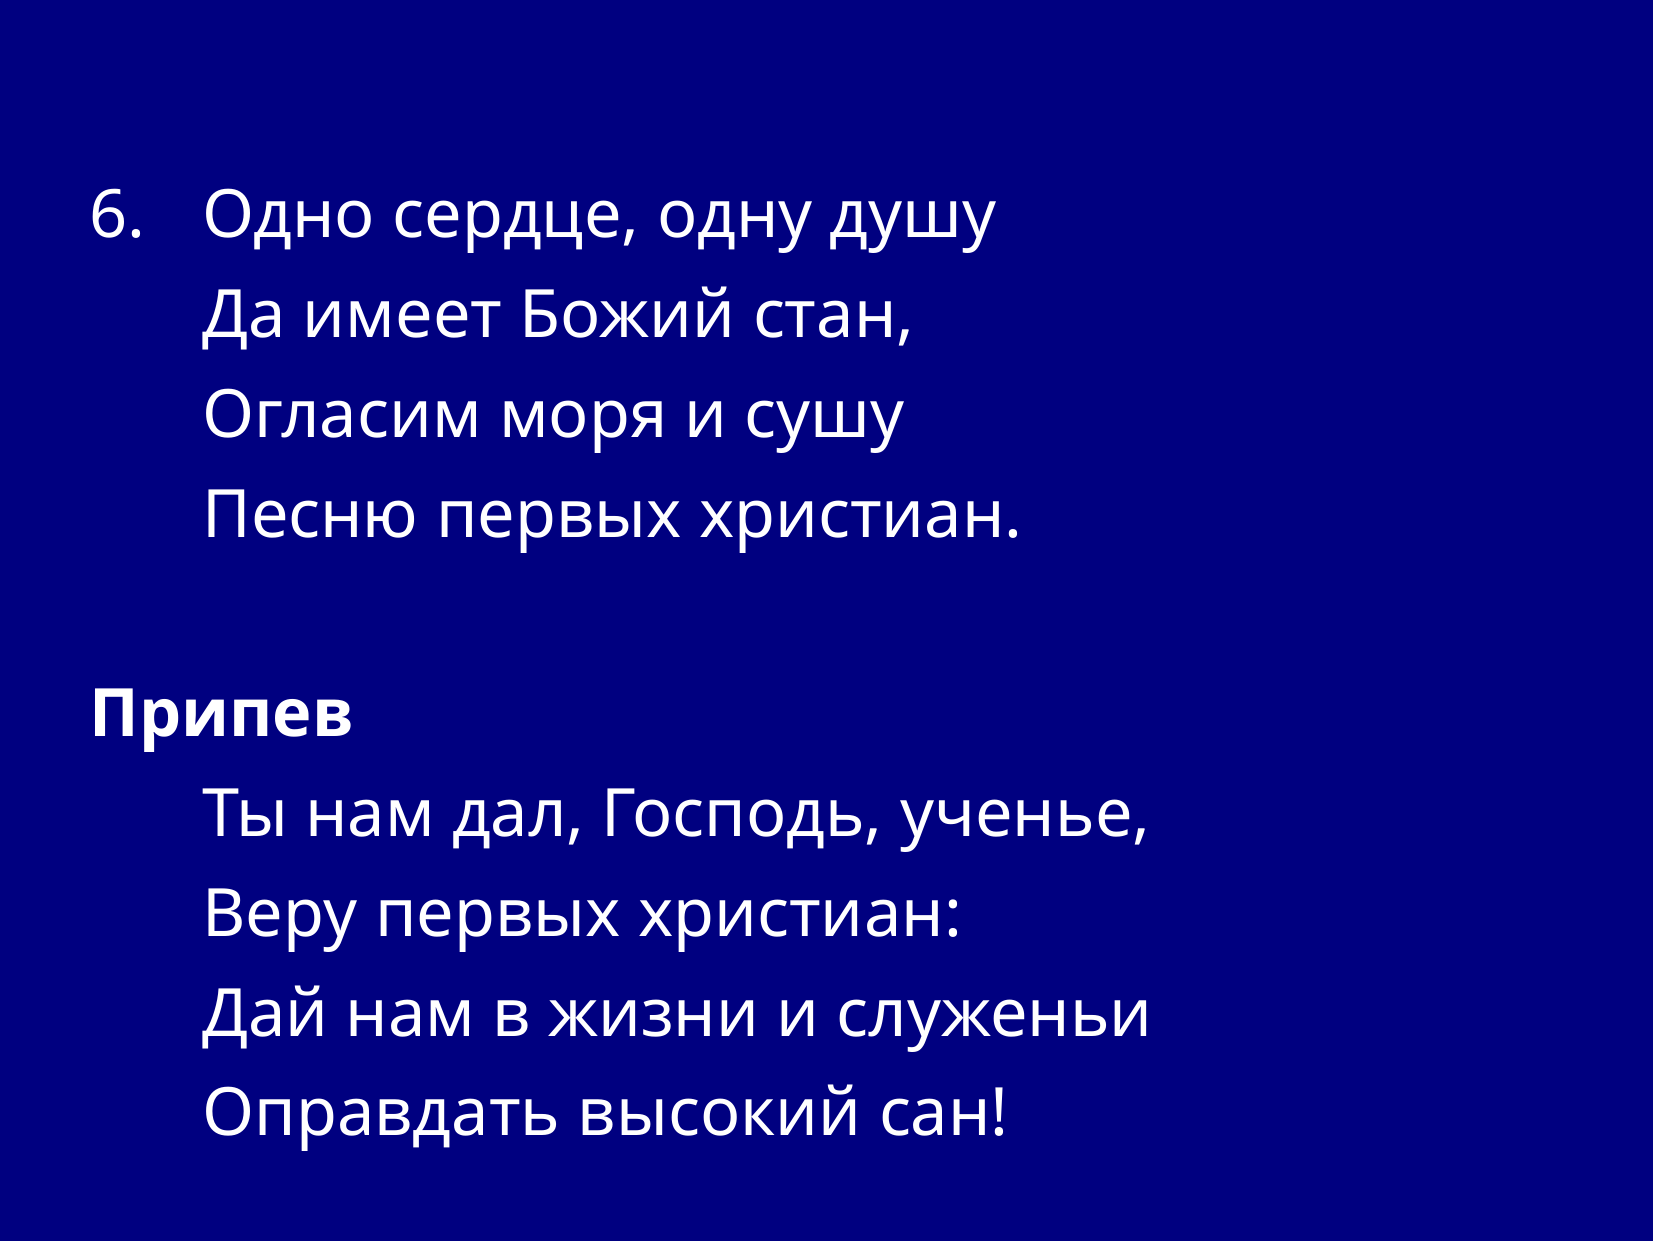

6.	Одно сердце, одну душу
	Да имеет Божий стан,
	Огласим моря и сушу
	Песню первых христиан.
Припев
	Ты нам дал, Господь, ученье,
	Веру первых христиан:
	Дай нам в жизни и служеньи
	Оправдать высокий сан!